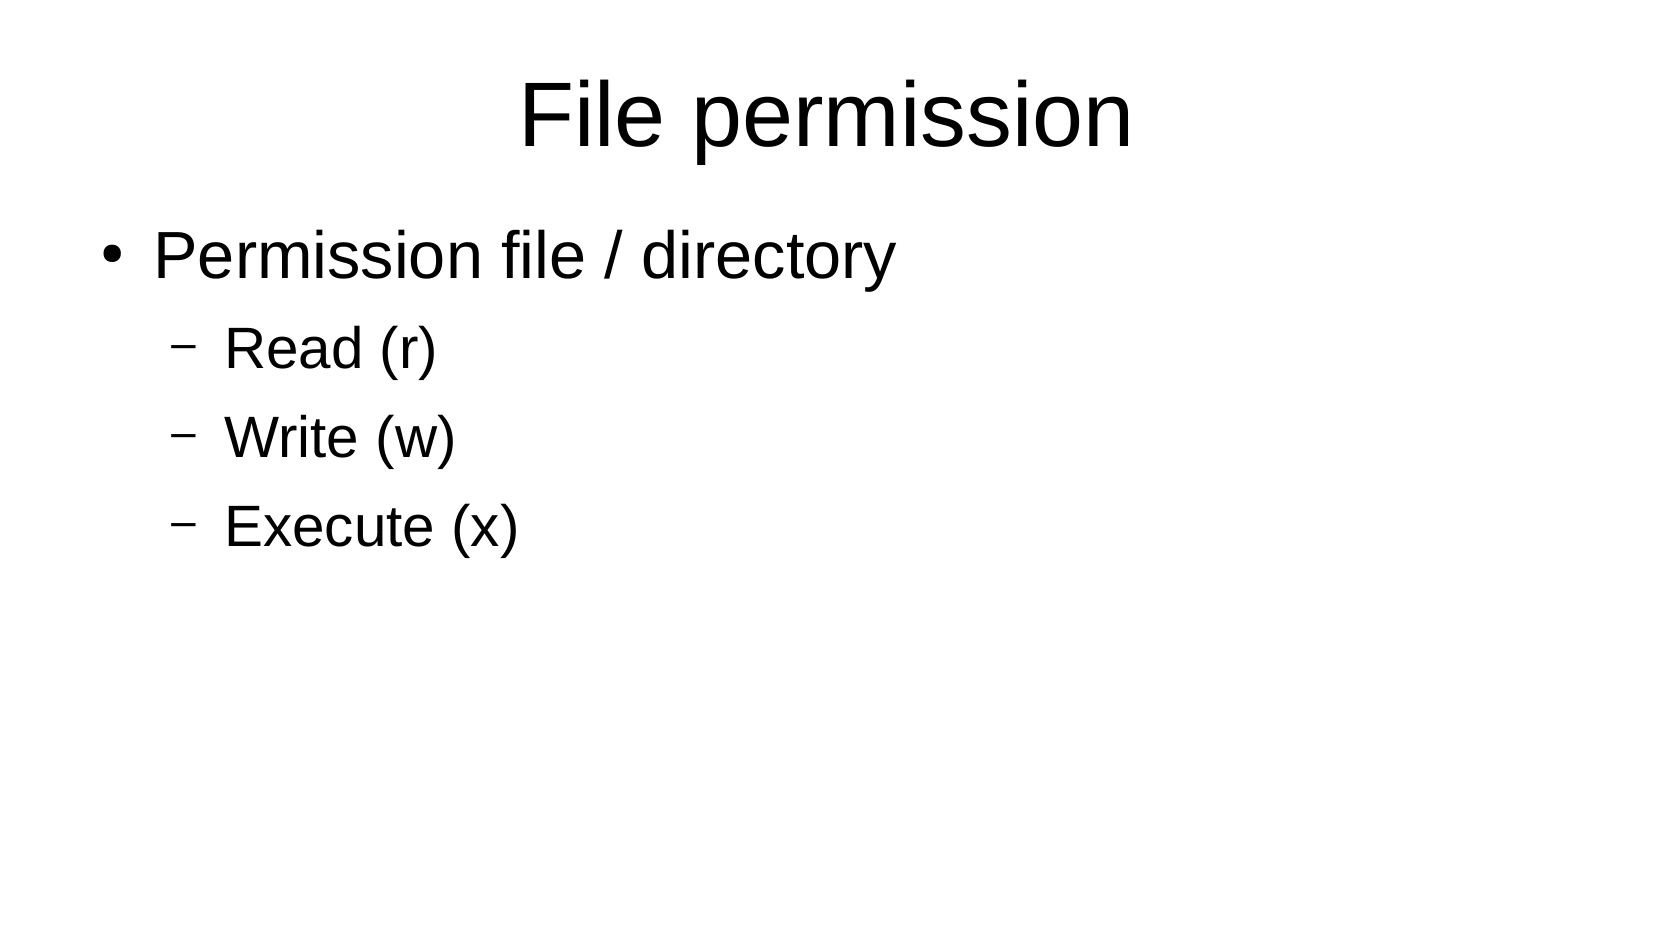

# File permission
Permission file / directory
Read (r)
Write (w)
Execute (x)